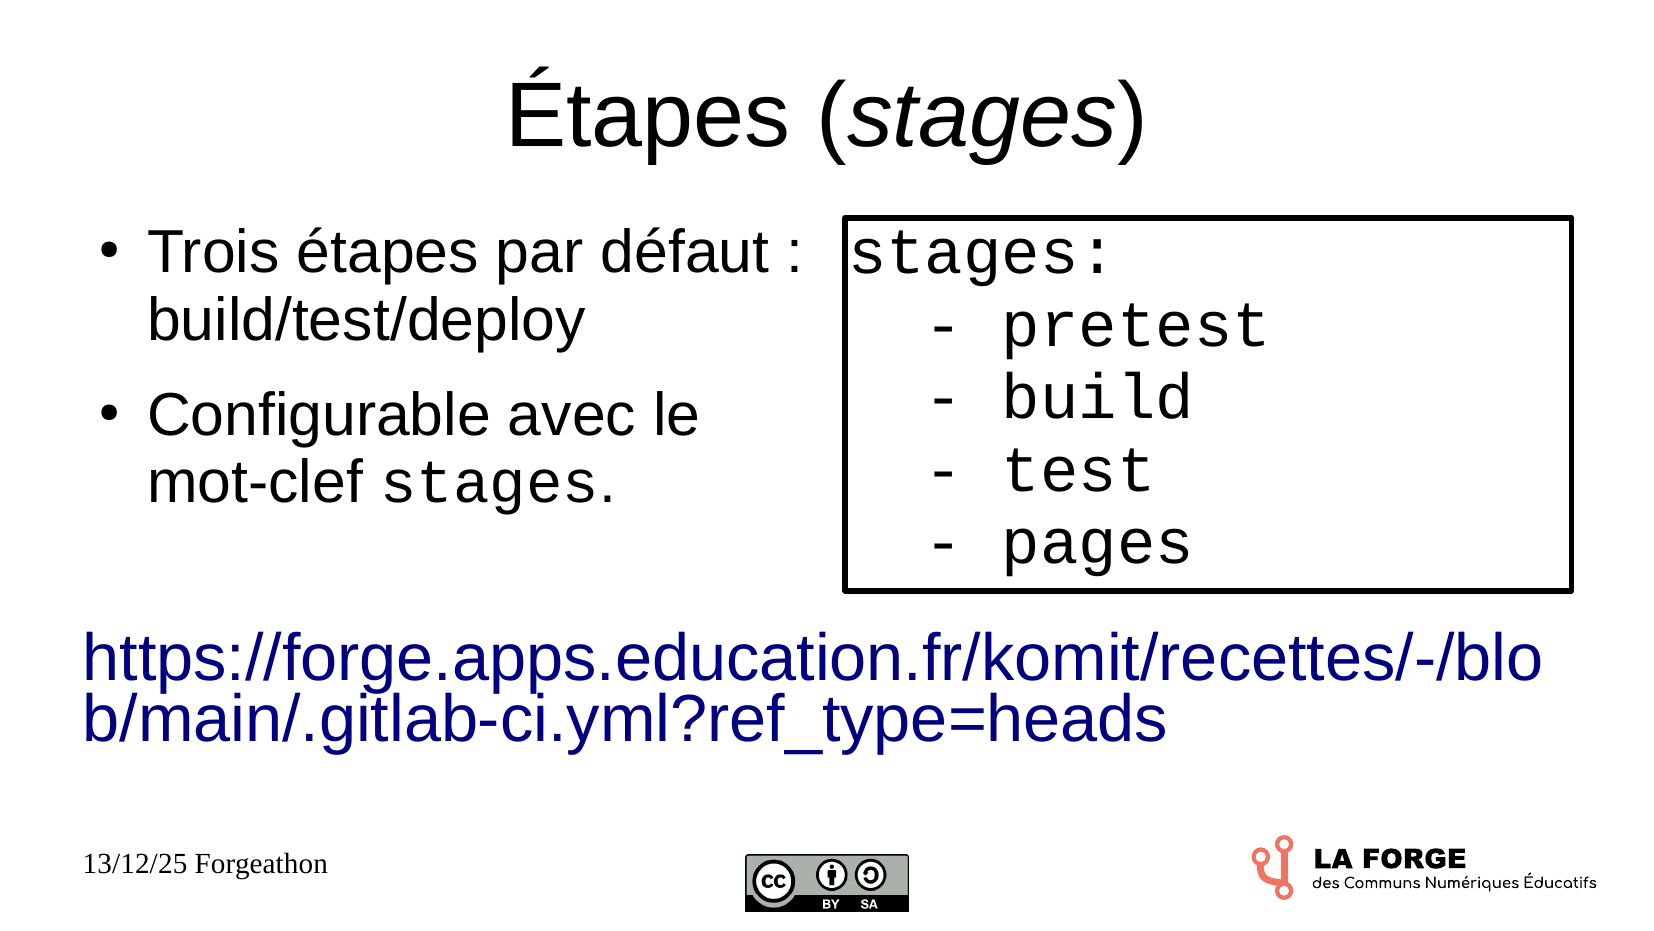

# Étapes (stages)
Trois étapes par défaut : build/test/deploy
Configurable avec le mot-clef stages.
stages:
 - pretest
 - build
 - test
 - pages
https://forge.apps.education.fr/komit/recettes/-/blob/main/.gitlab-ci.yml?ref_type=heads